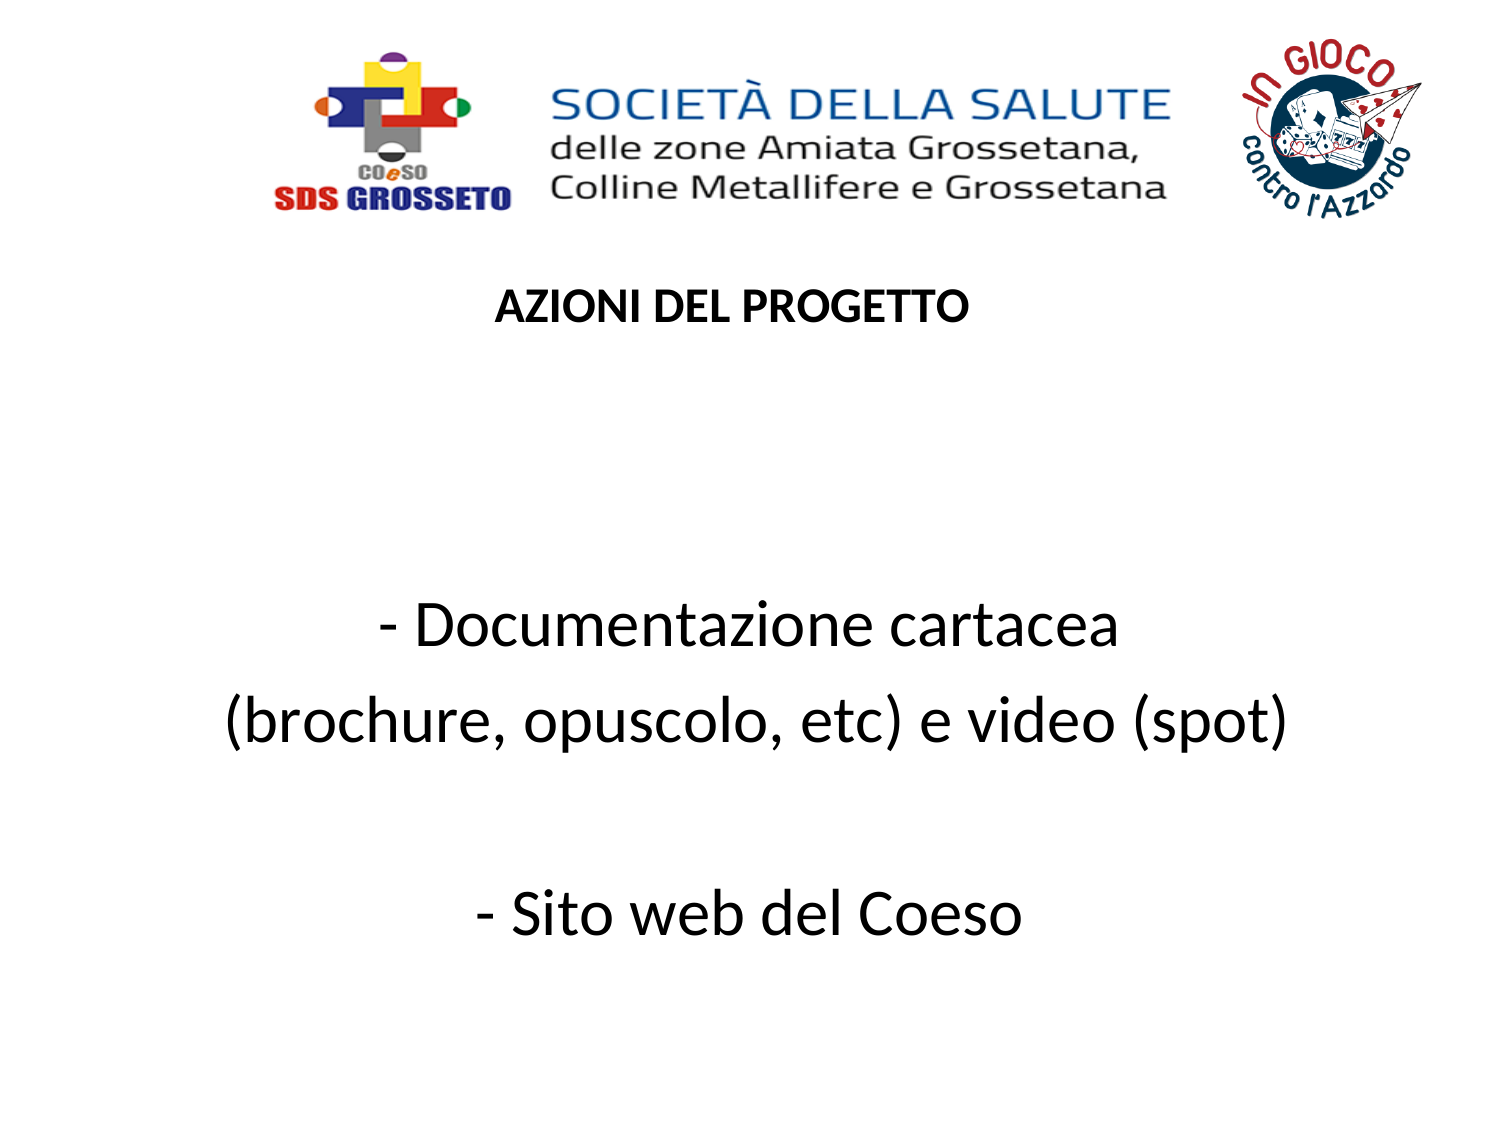

AZIONI DEL PROGETTO
- Documentazione cartacea
 (brochure, opuscolo, etc) e video (spot)
- Sito web del Coeso